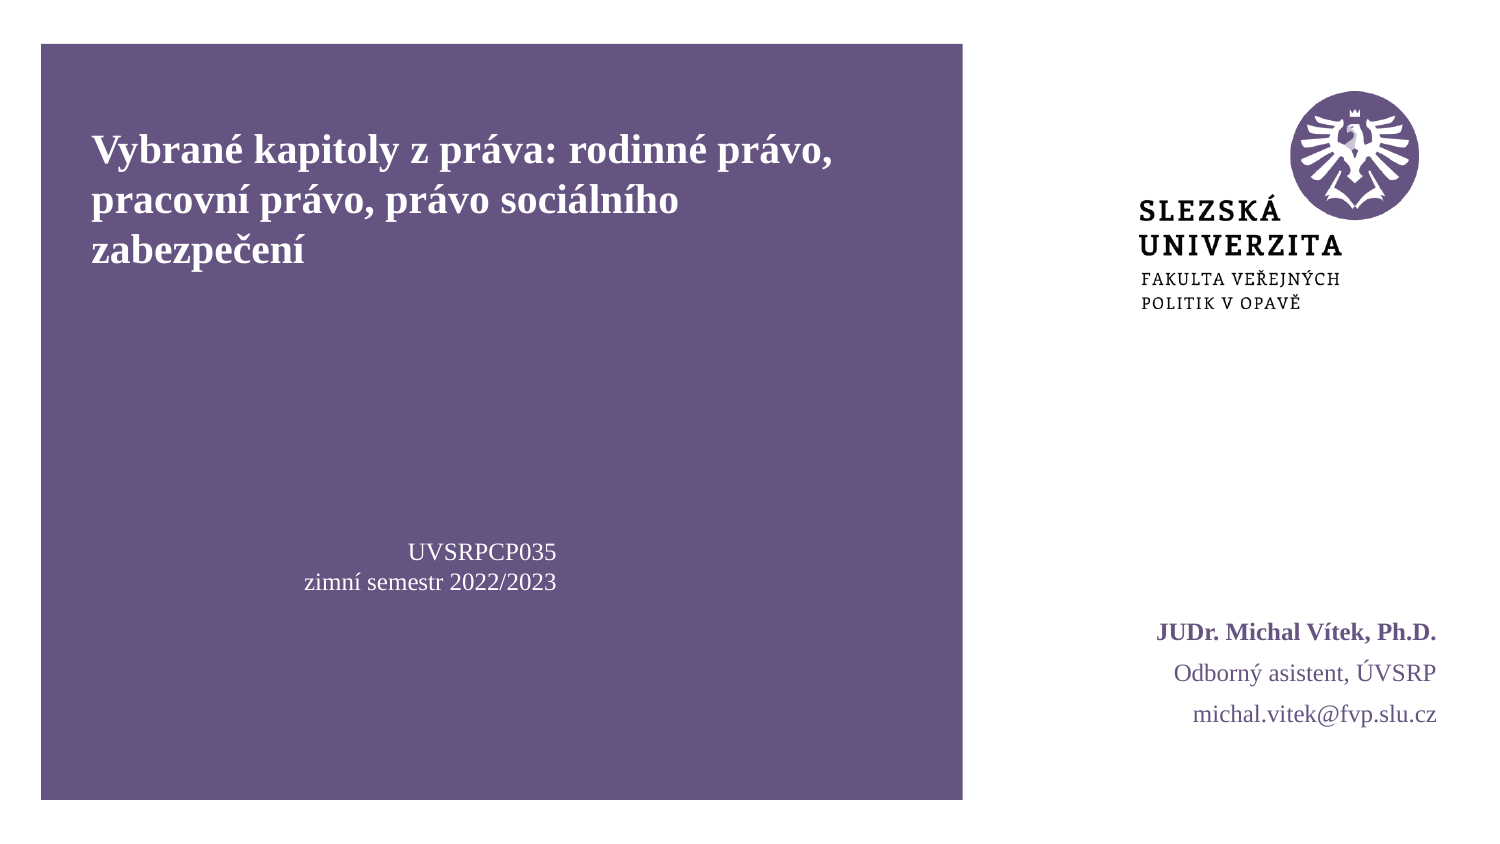

# Vybrané kapitoly z práva: rodinné právo, pracovní právo, právo sociálního zabezpečení
UVSRPCP035
zimní semestr 2022/2023
JUDr. Michal Vítek, Ph.D.
Odborný asistent, ÚVSRP
michal.vitek@fvp.slu.cz